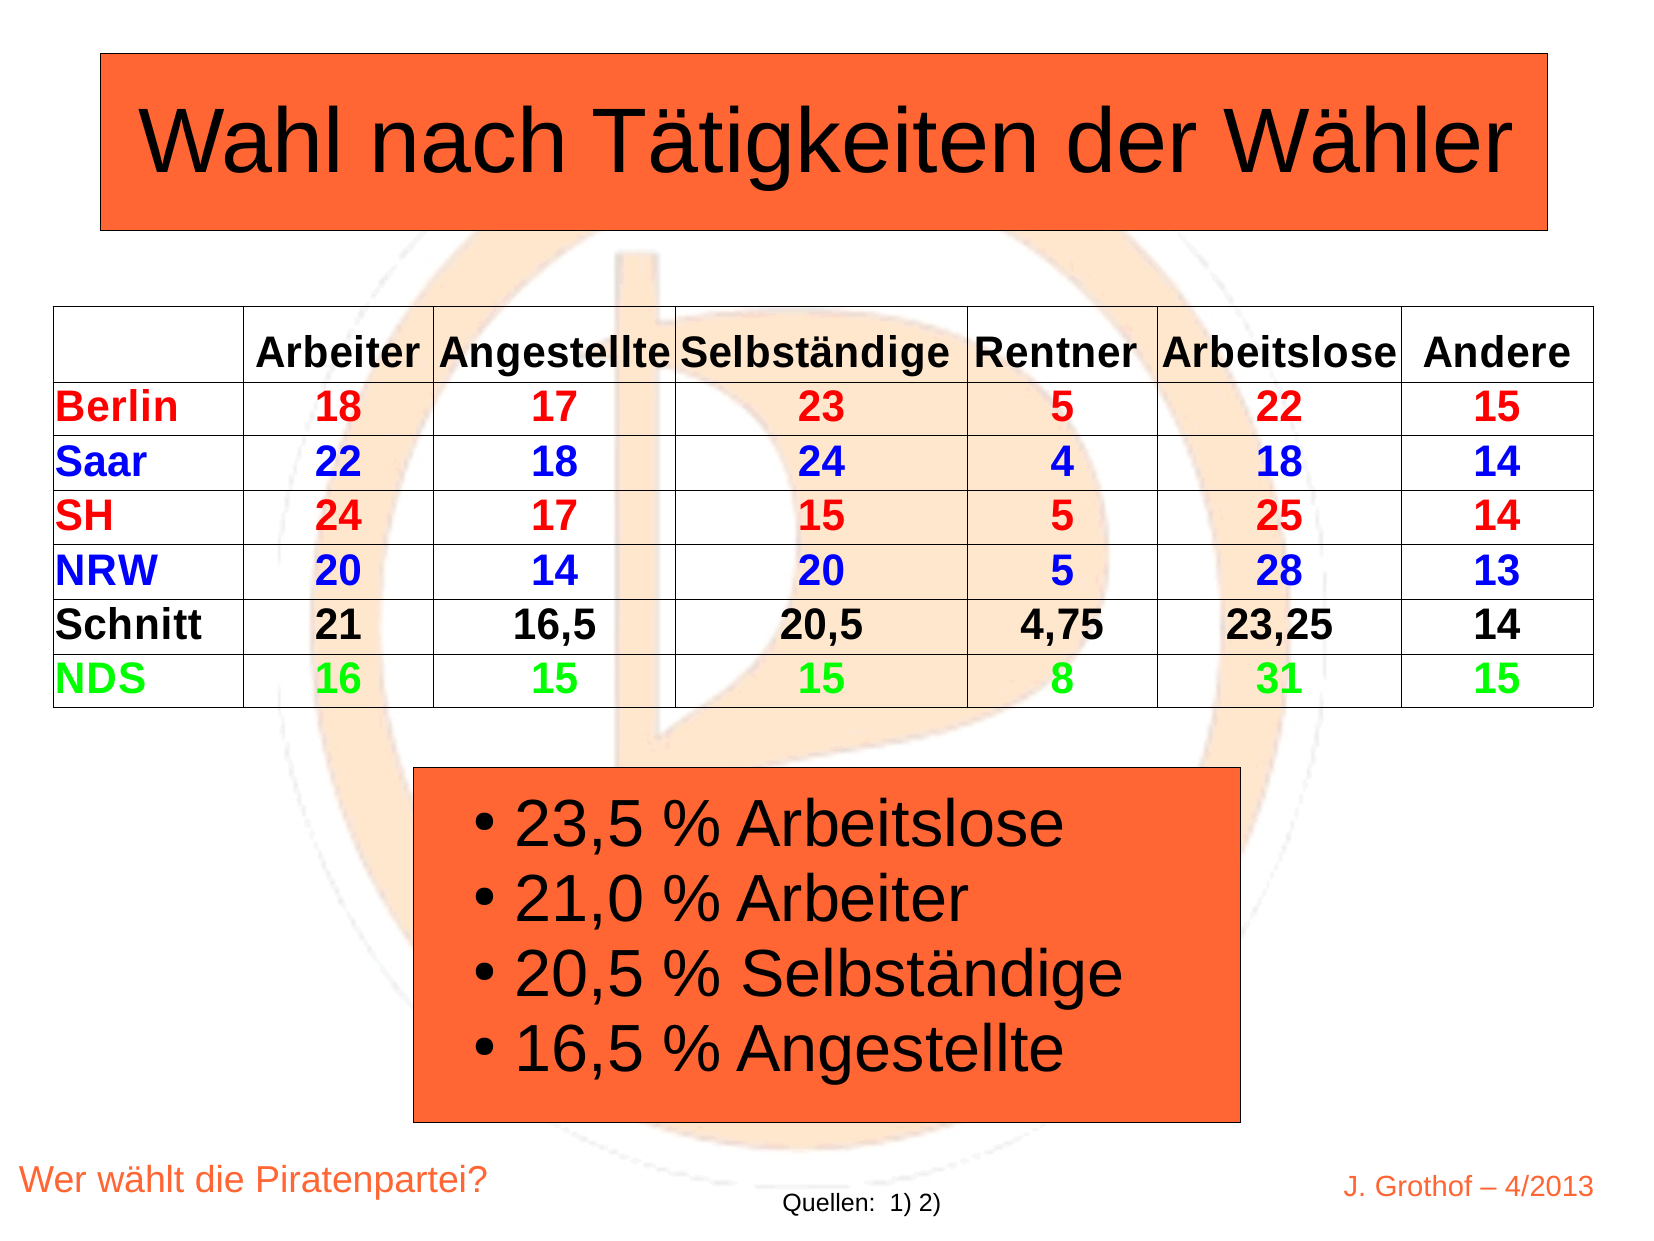

# Wahl nach Tätigkeiten der Wähler
 23,5 % Arbeitslose
 21,0 % Arbeiter
 20,5 % Selbständige
 16,5 % Angestellte
Wer wählt die Piratenpartei?
Quellen: 1) 2)